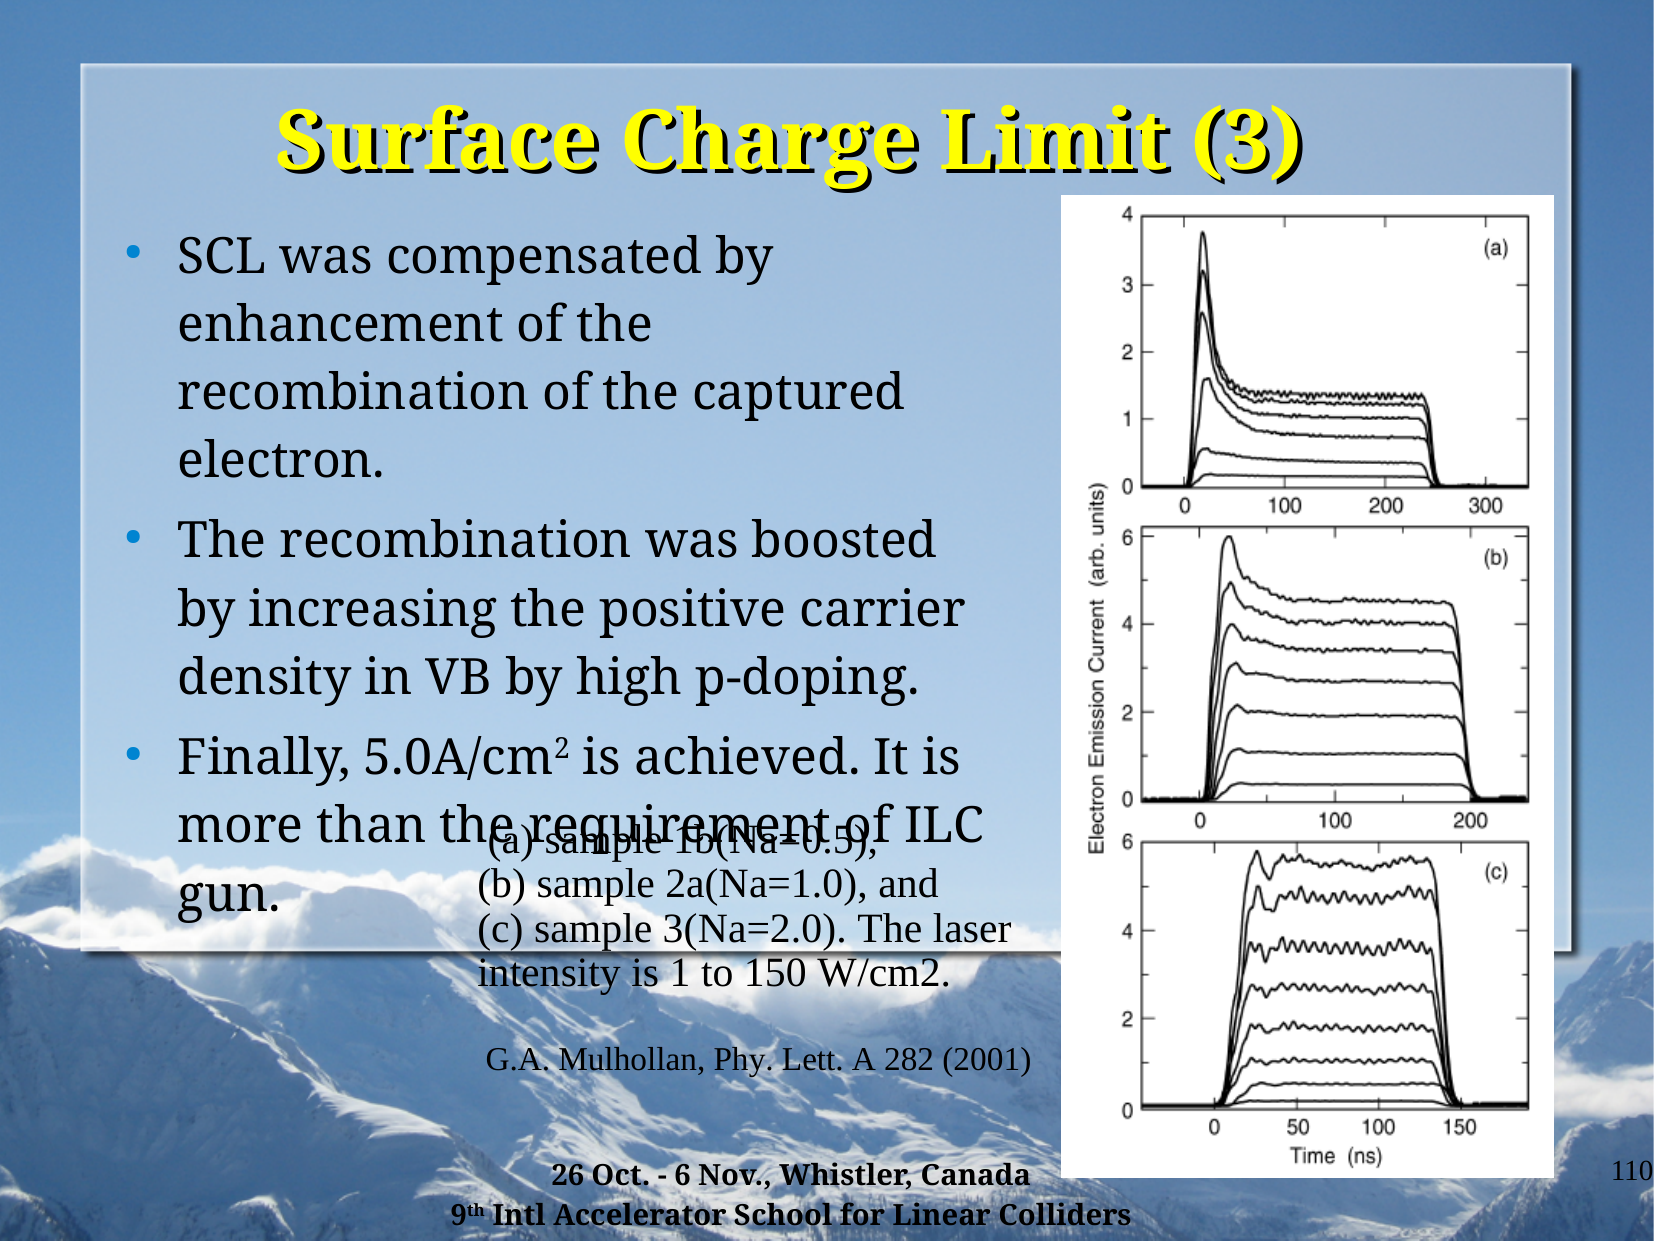

# Surface Charge Limit (3)
SCL was compensated by enhancement of the recombination of the captured electron.
The recombination was boosted by increasing the positive carrier density in VB by high p-doping.
Finally, 5.0A/cm2 is achieved. It is more than the requirement of ILC gun.
 (a) sample 1b(Na=0.5),
(b) sample 2a(Na=1.0), and
(c) sample 3(Na=2.0). The laser intensity is 1 to 150 W/cm2.
G.A. Mulhollan, Phy. Lett. A 282 (2001)
110
InGaAsÐAlGaAs SLwith4x1019cm-3